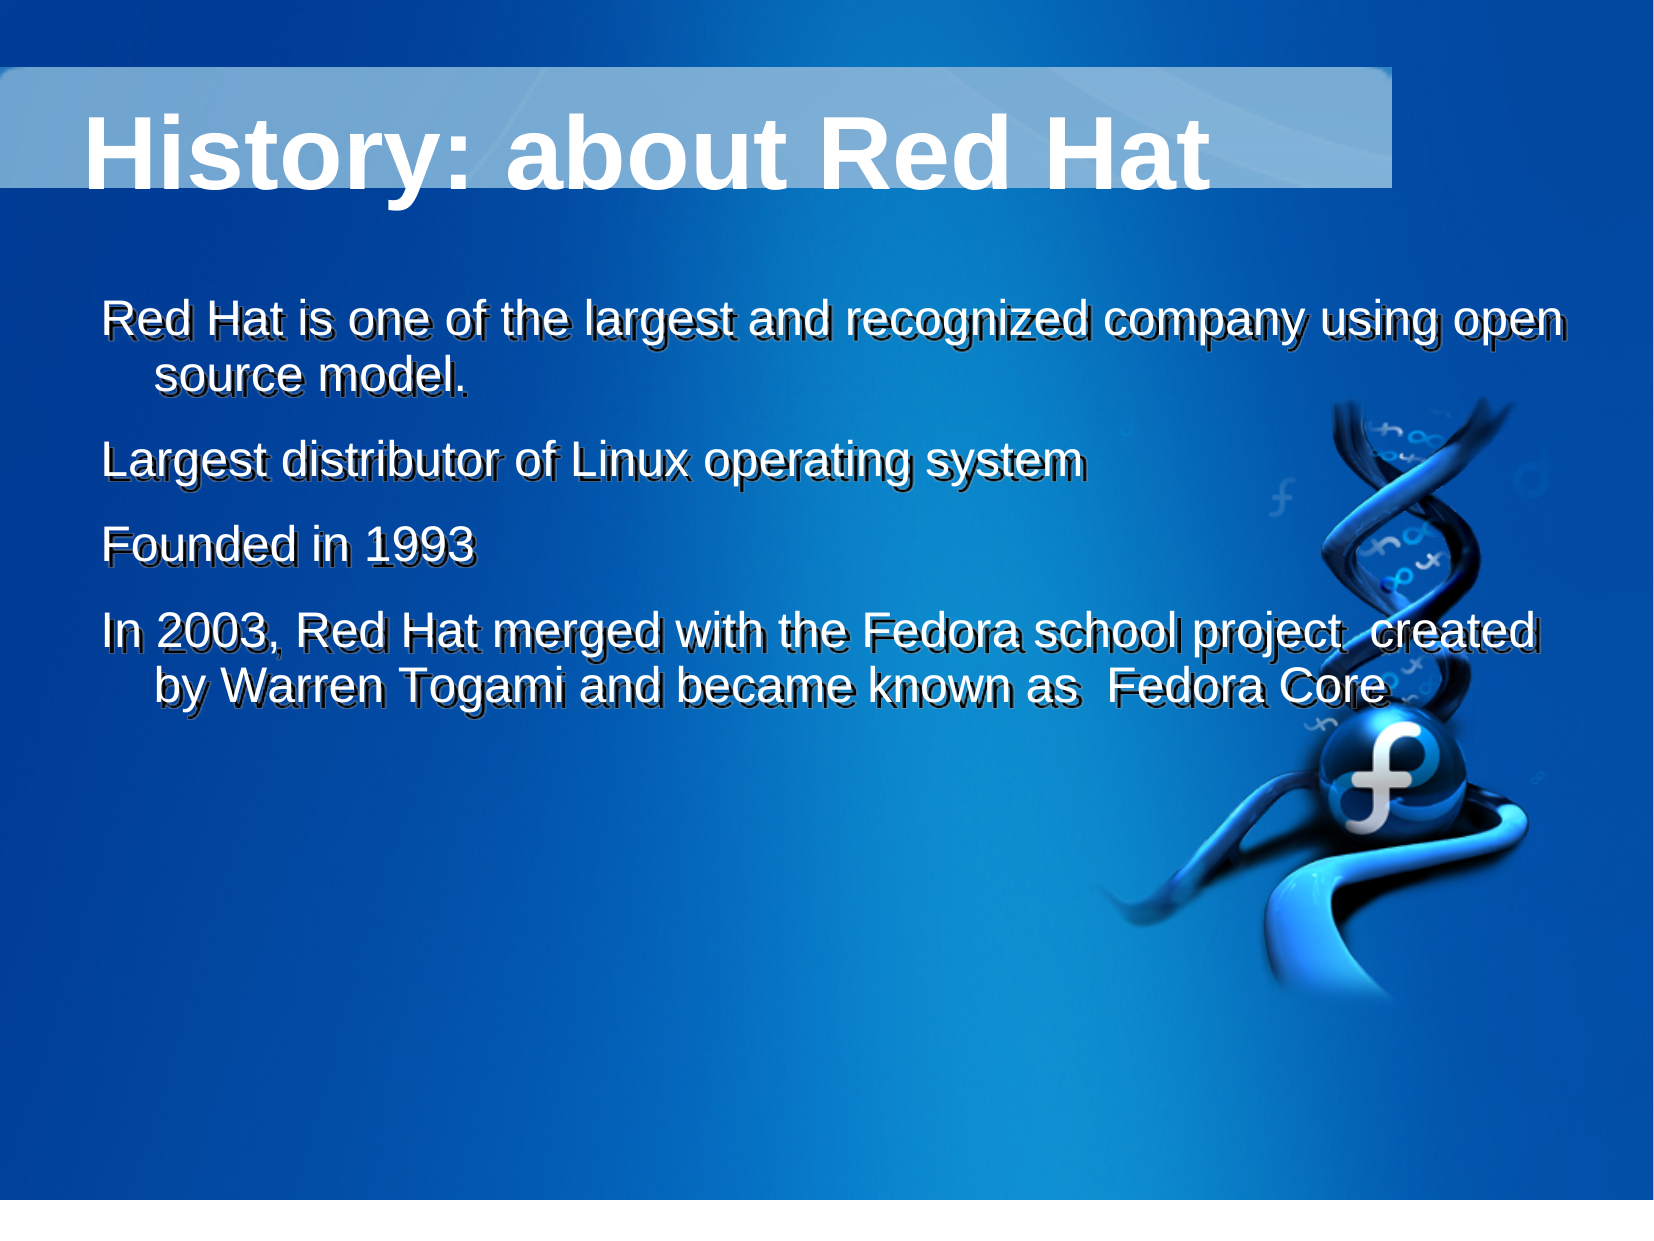

# History: about Red Hat
Red Hat is one of the largest and recognized company using open source model.
Largest distributor of Linux operating system
Founded in 1993
In 2003, Red Hat merged with the Fedora school project created by Warren Togami and became known as Fedora Core